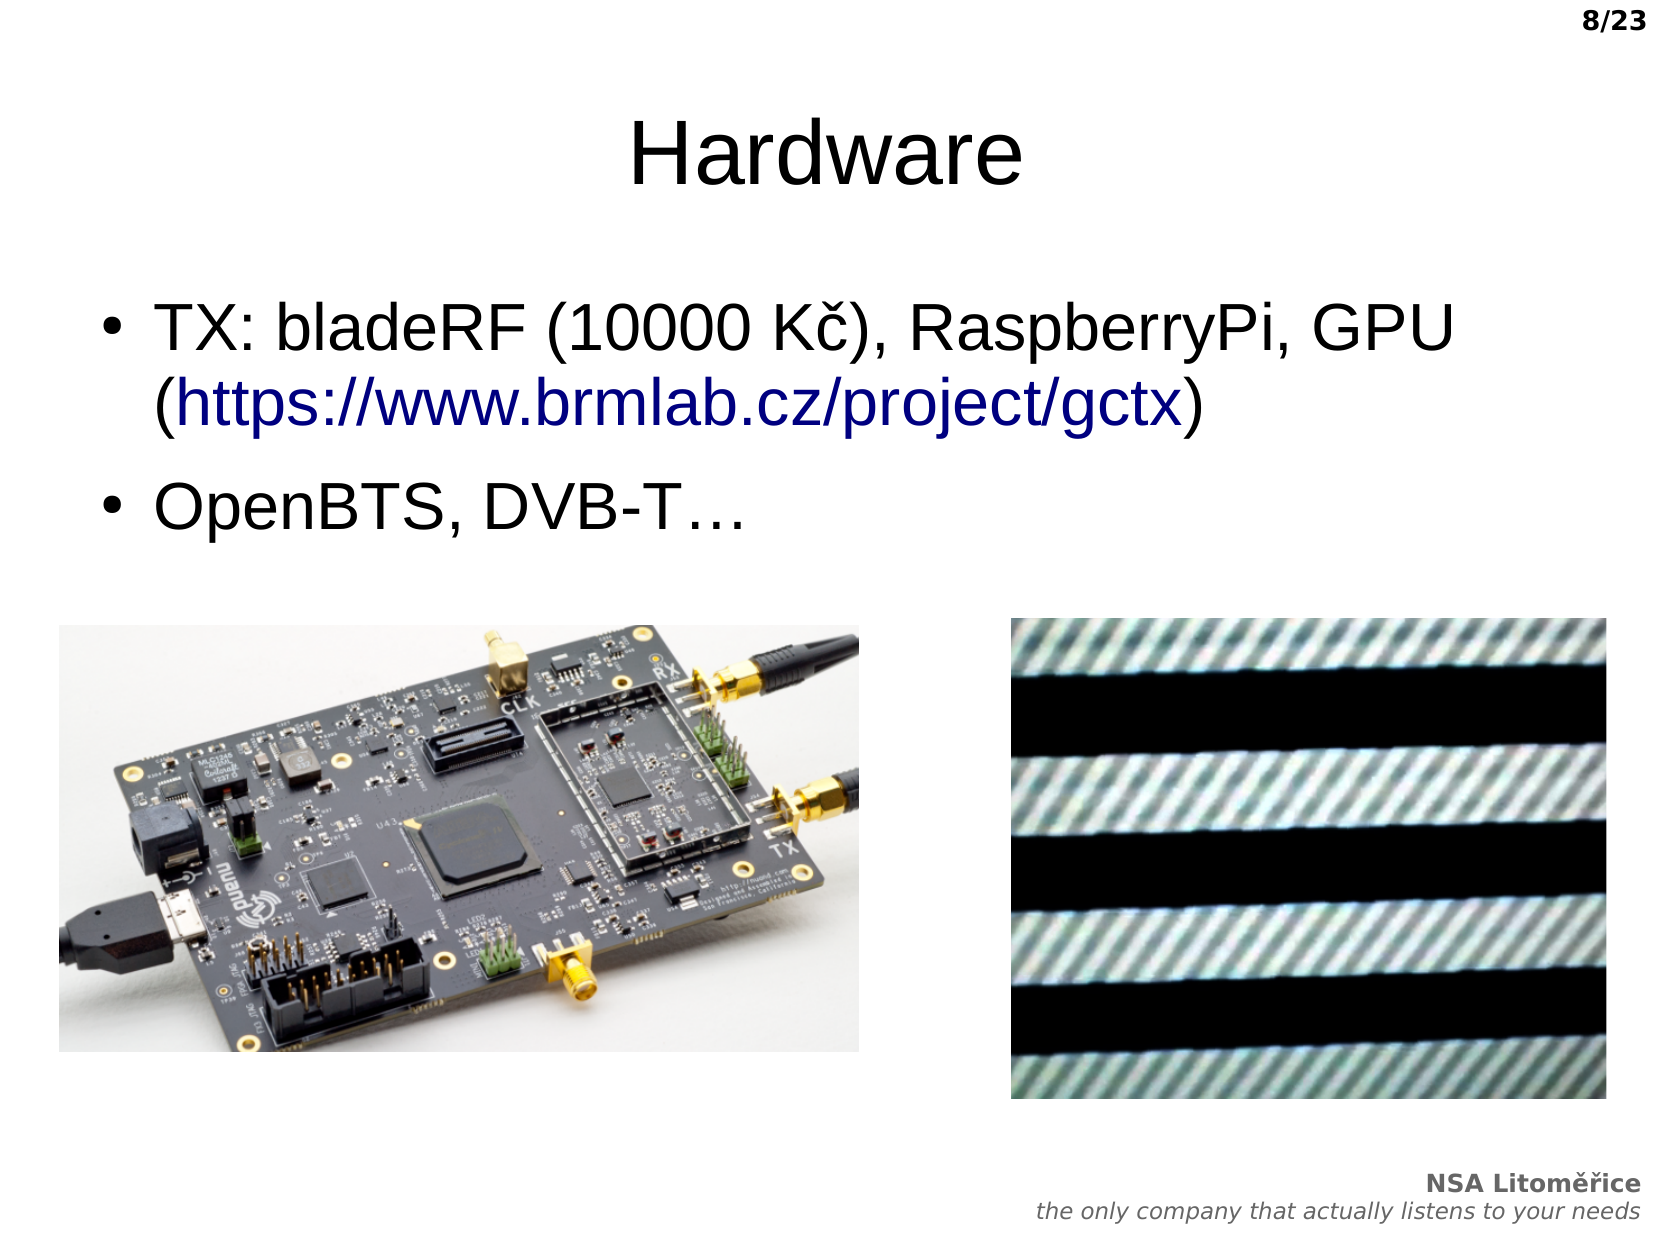

aaa
# Hardware
TX: bladeRF (10000 Kč), RaspberryPi, GPU (https://www.brmlab.cz/project/gctx)
OpenBTS, DVB-T…
8